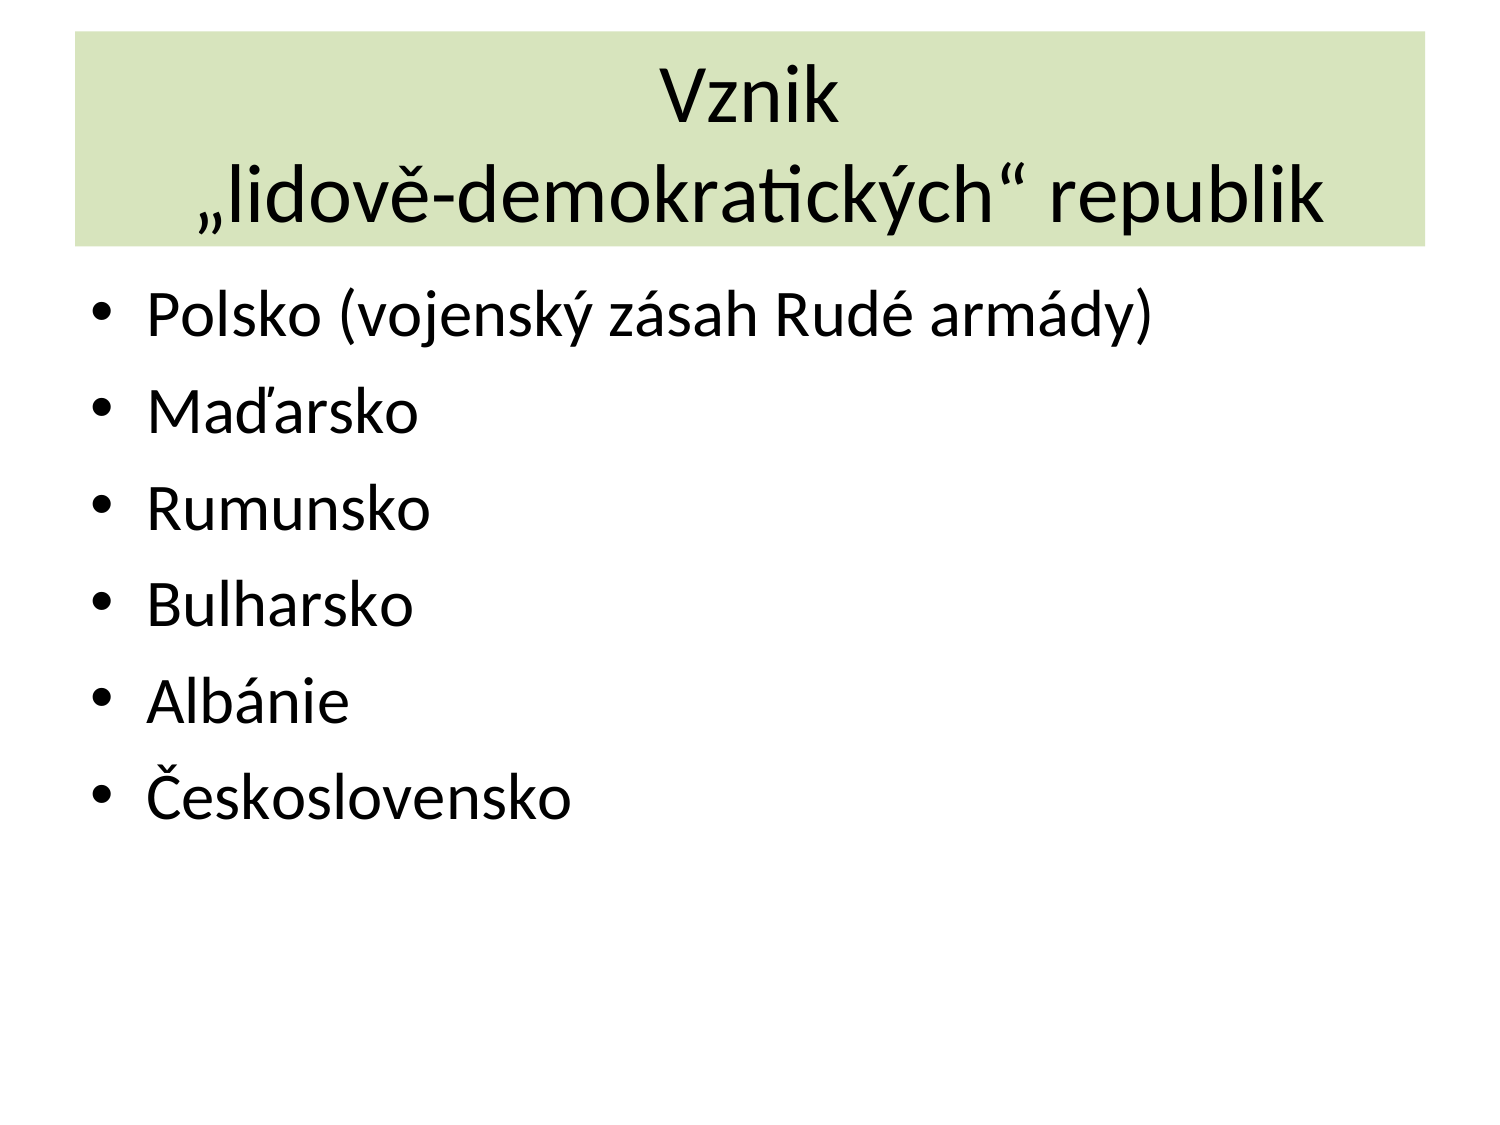

# Vznik „lidově-demokratických“ republik
Polsko (vojenský zásah Rudé armády)
Maďarsko
Rumunsko
Bulharsko
Albánie
Československo